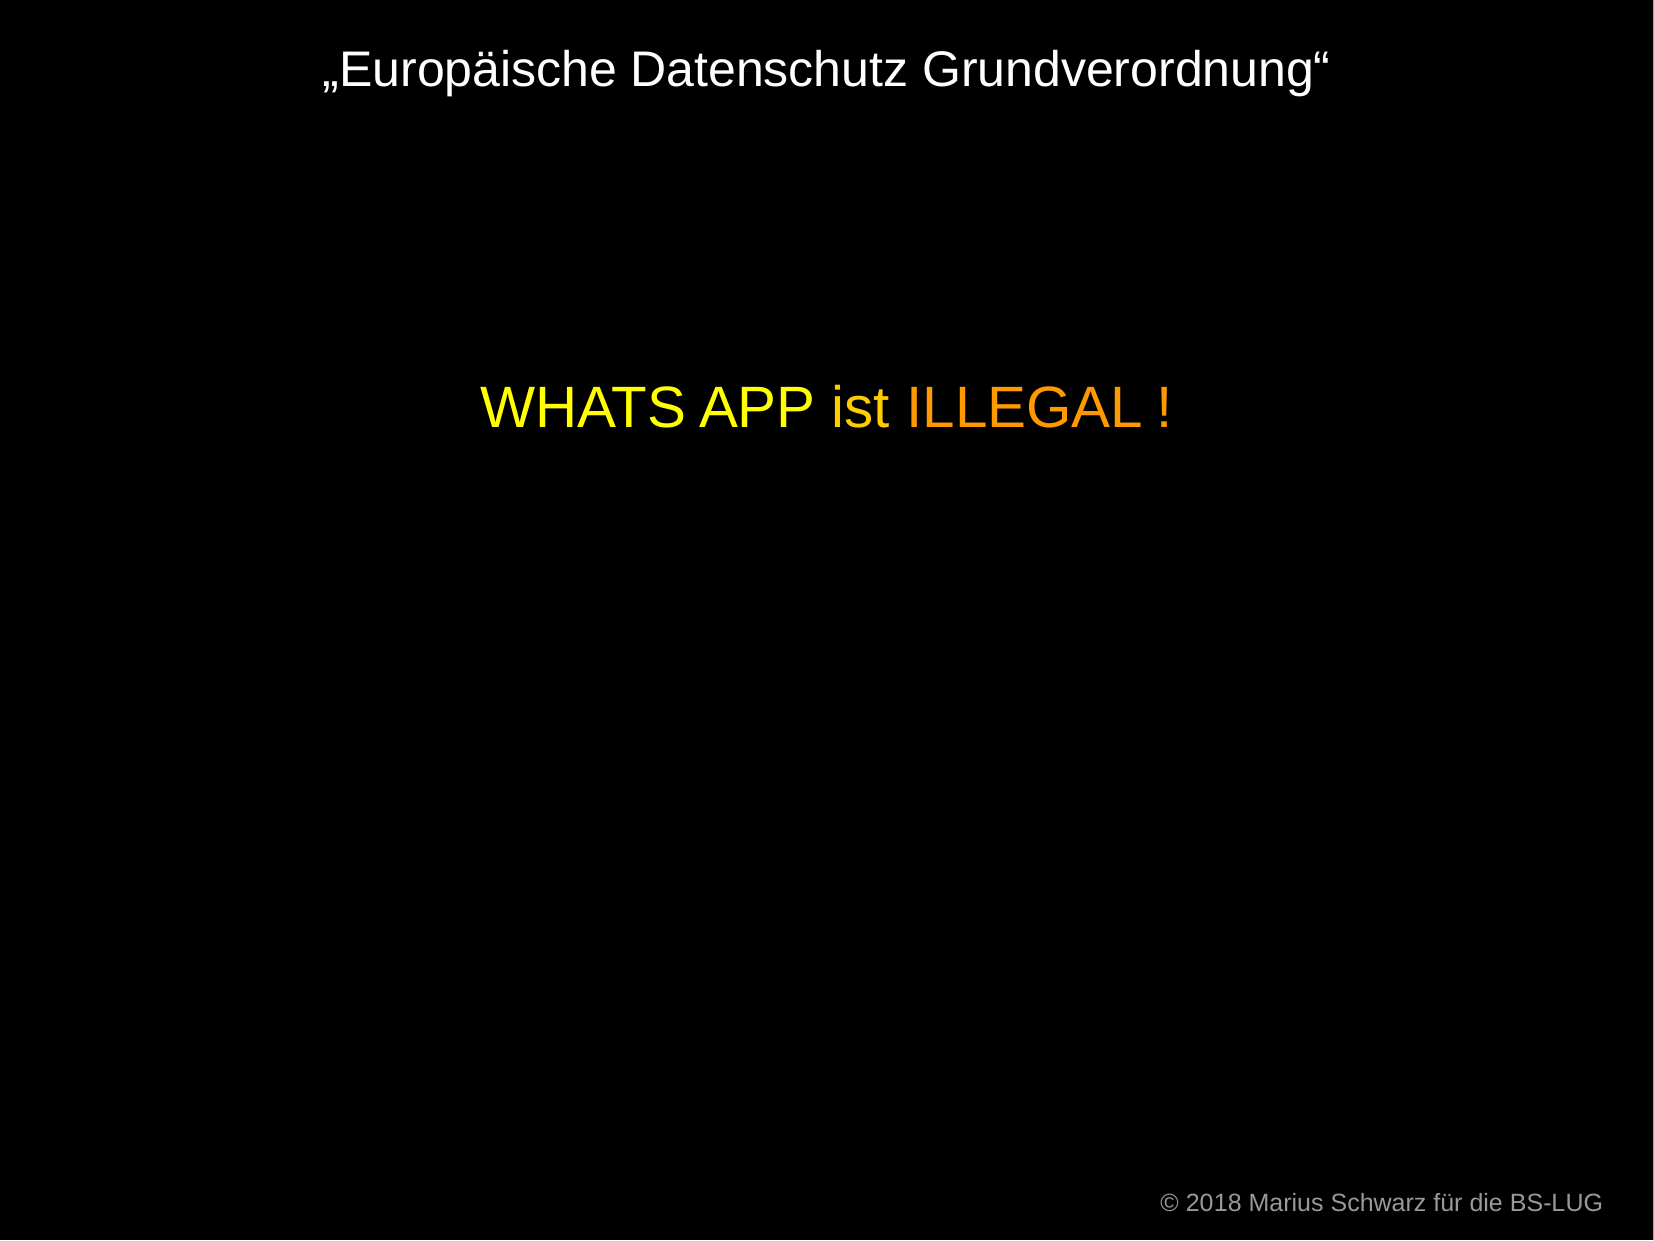

# „Europäische Datenschutz Grundverordnung“
WHATS APP ist ILLEGAL !
© 2018 Marius Schwarz für die BS-LUG